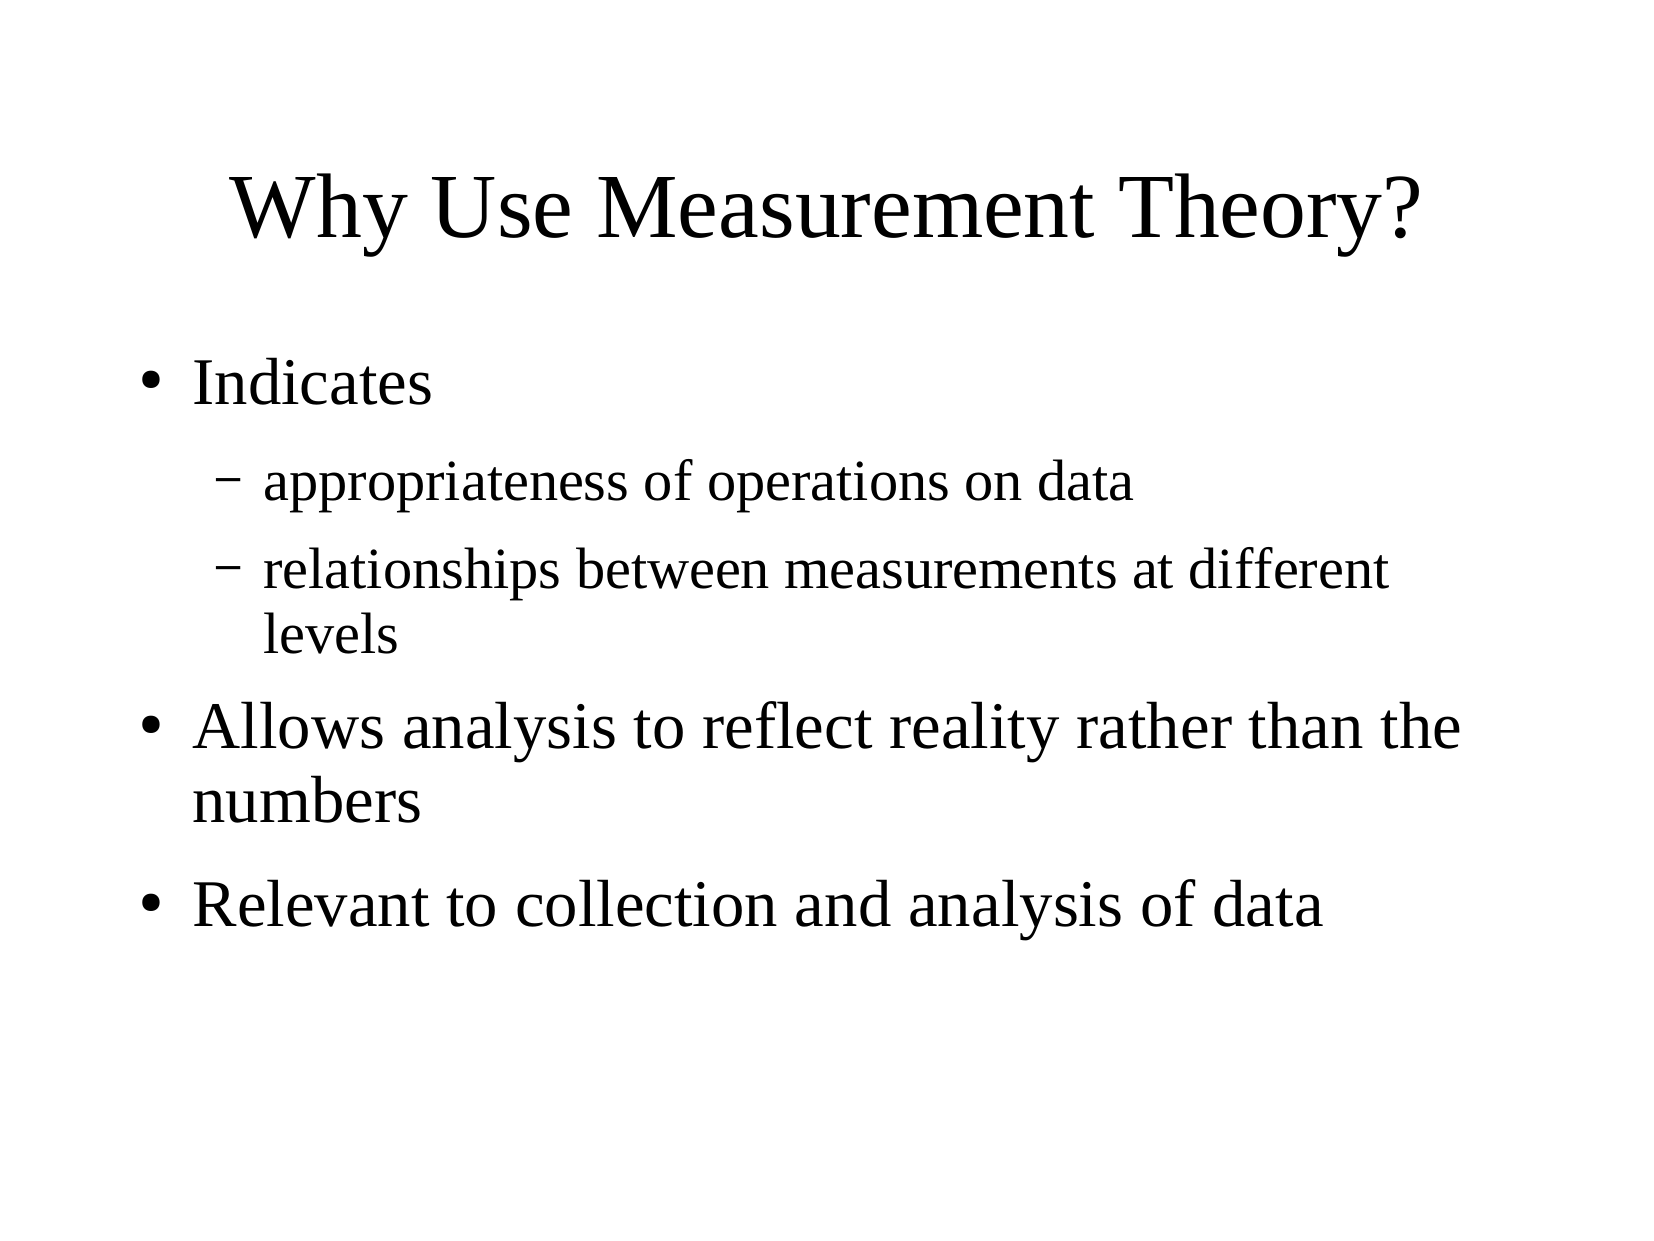

# Why Use Measurement Theory?
Indicates
appropriateness of operations on data
relationships between measurements at different levels
Allows analysis to reflect reality rather than the numbers
Relevant to collection and analysis of data